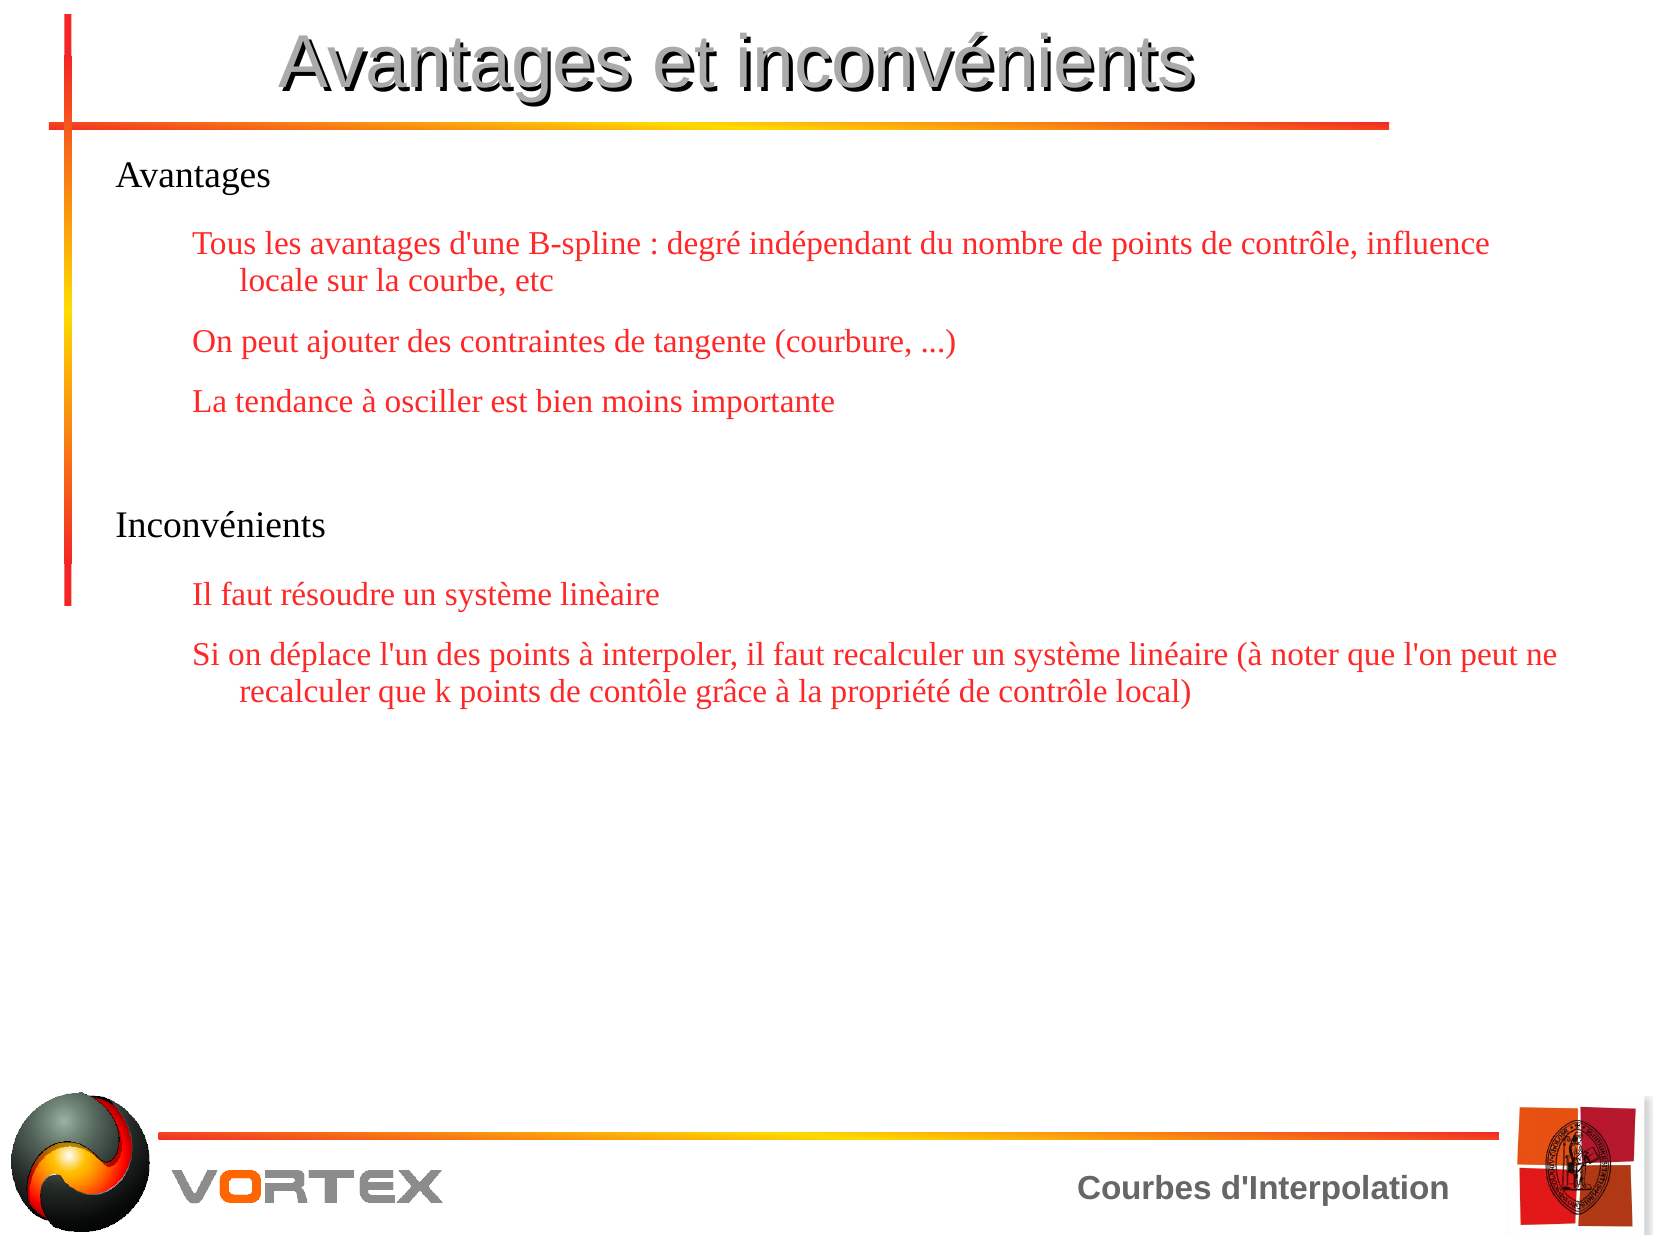

# Avantages et inconvénients
Avantages
Tous les avantages d'une B-spline : degré indépendant du nombre de points de contrôle, influence locale sur la courbe, etc
On peut ajouter des contraintes de tangente (courbure, ...)
La tendance à osciller est bien moins importante
Inconvénients
Il faut résoudre un système linèaire
Si on déplace l'un des points à interpoler, il faut recalculer un système linéaire (à noter que l'on peut ne recalculer que k points de contôle grâce à la propriété de contrôle local)